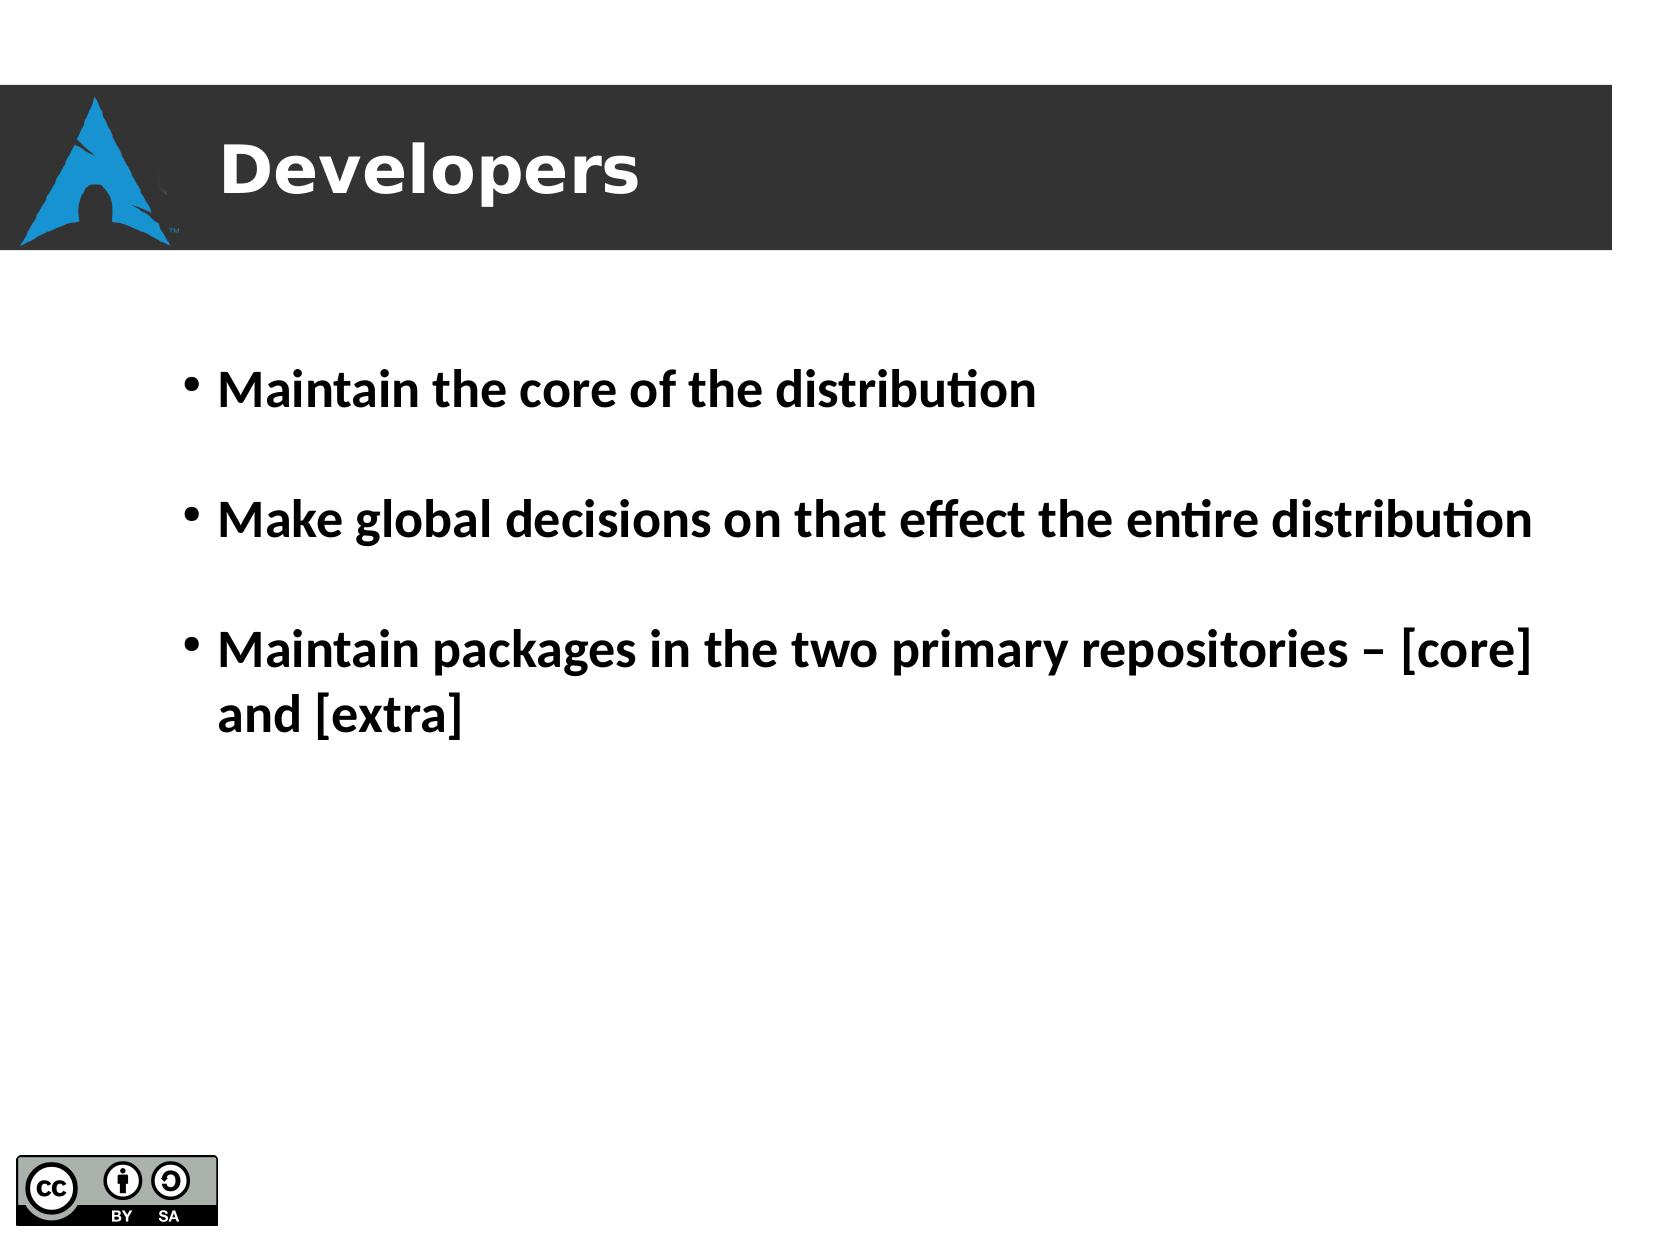

Developers
#
Maintain the core of the distribution
Make global decisions on that effect the entire distribution
Maintain packages in the two primary repositories – [core] and [extra]